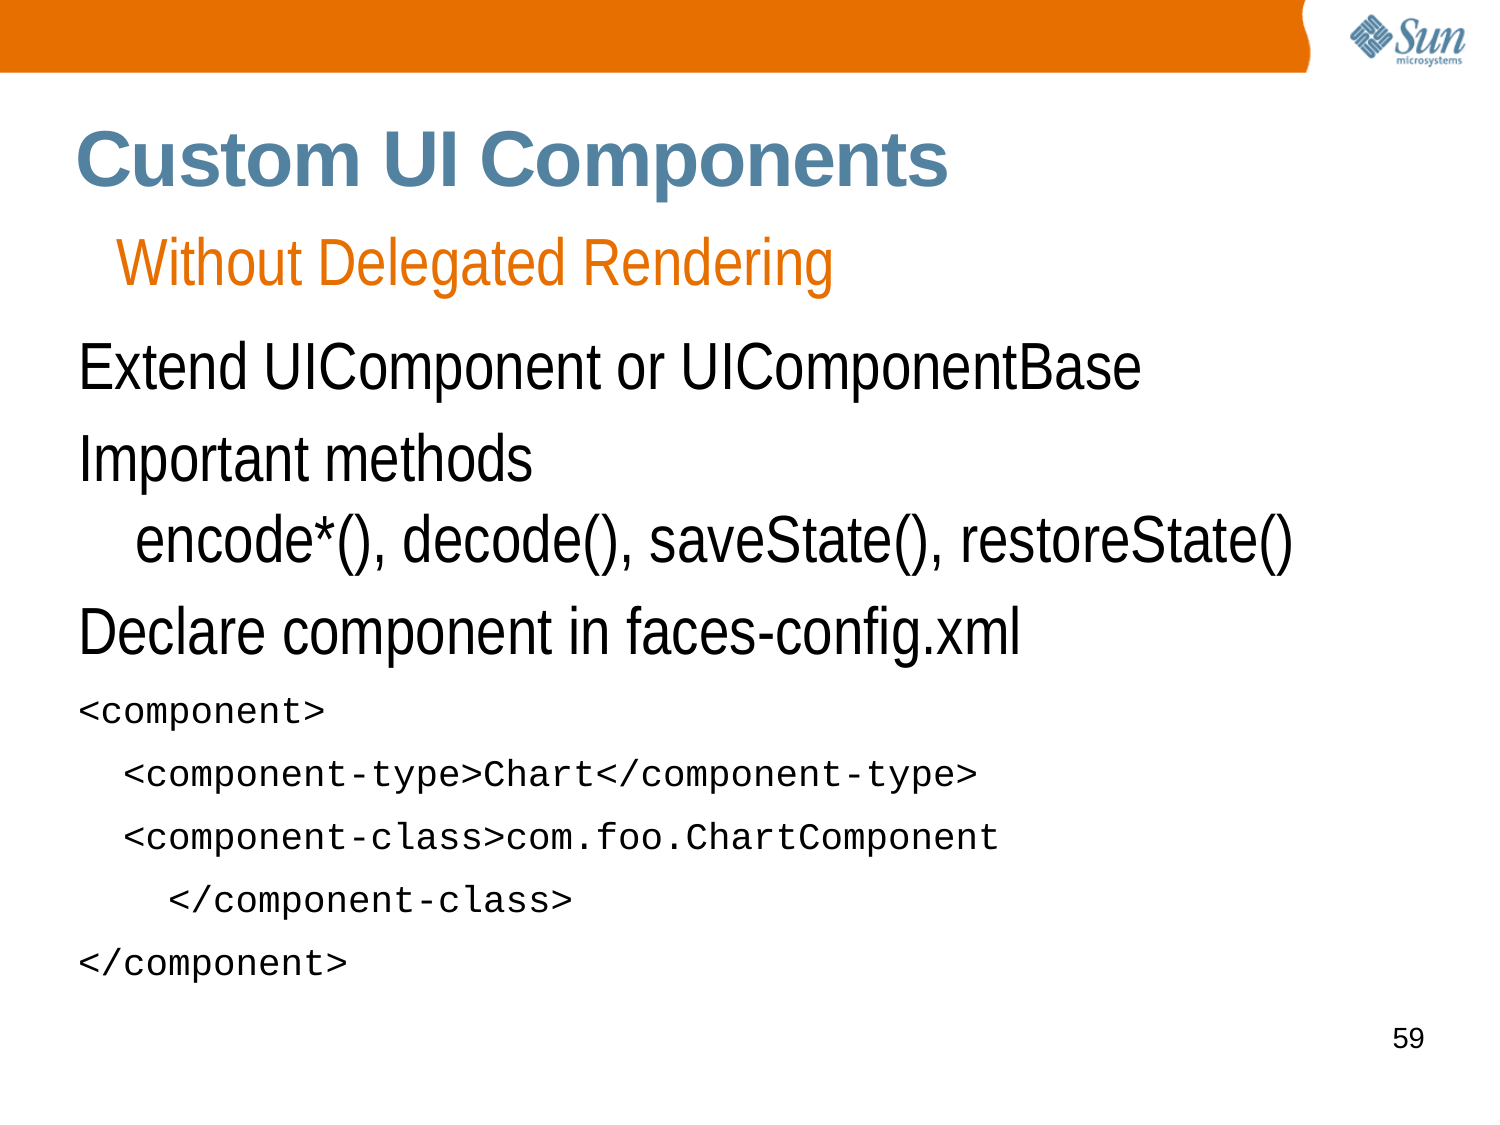

# Custom UI Components
Without Delegated Rendering
Extend UIComponent or UIComponentBase
Important methods
encode*(), decode(), saveState(), restoreState()
Declare component in faces-config.xml
<component>
 <component-type>Chart</component-type>
 <component-class>com.foo.ChartComponent
 </component-class>
</component>
59